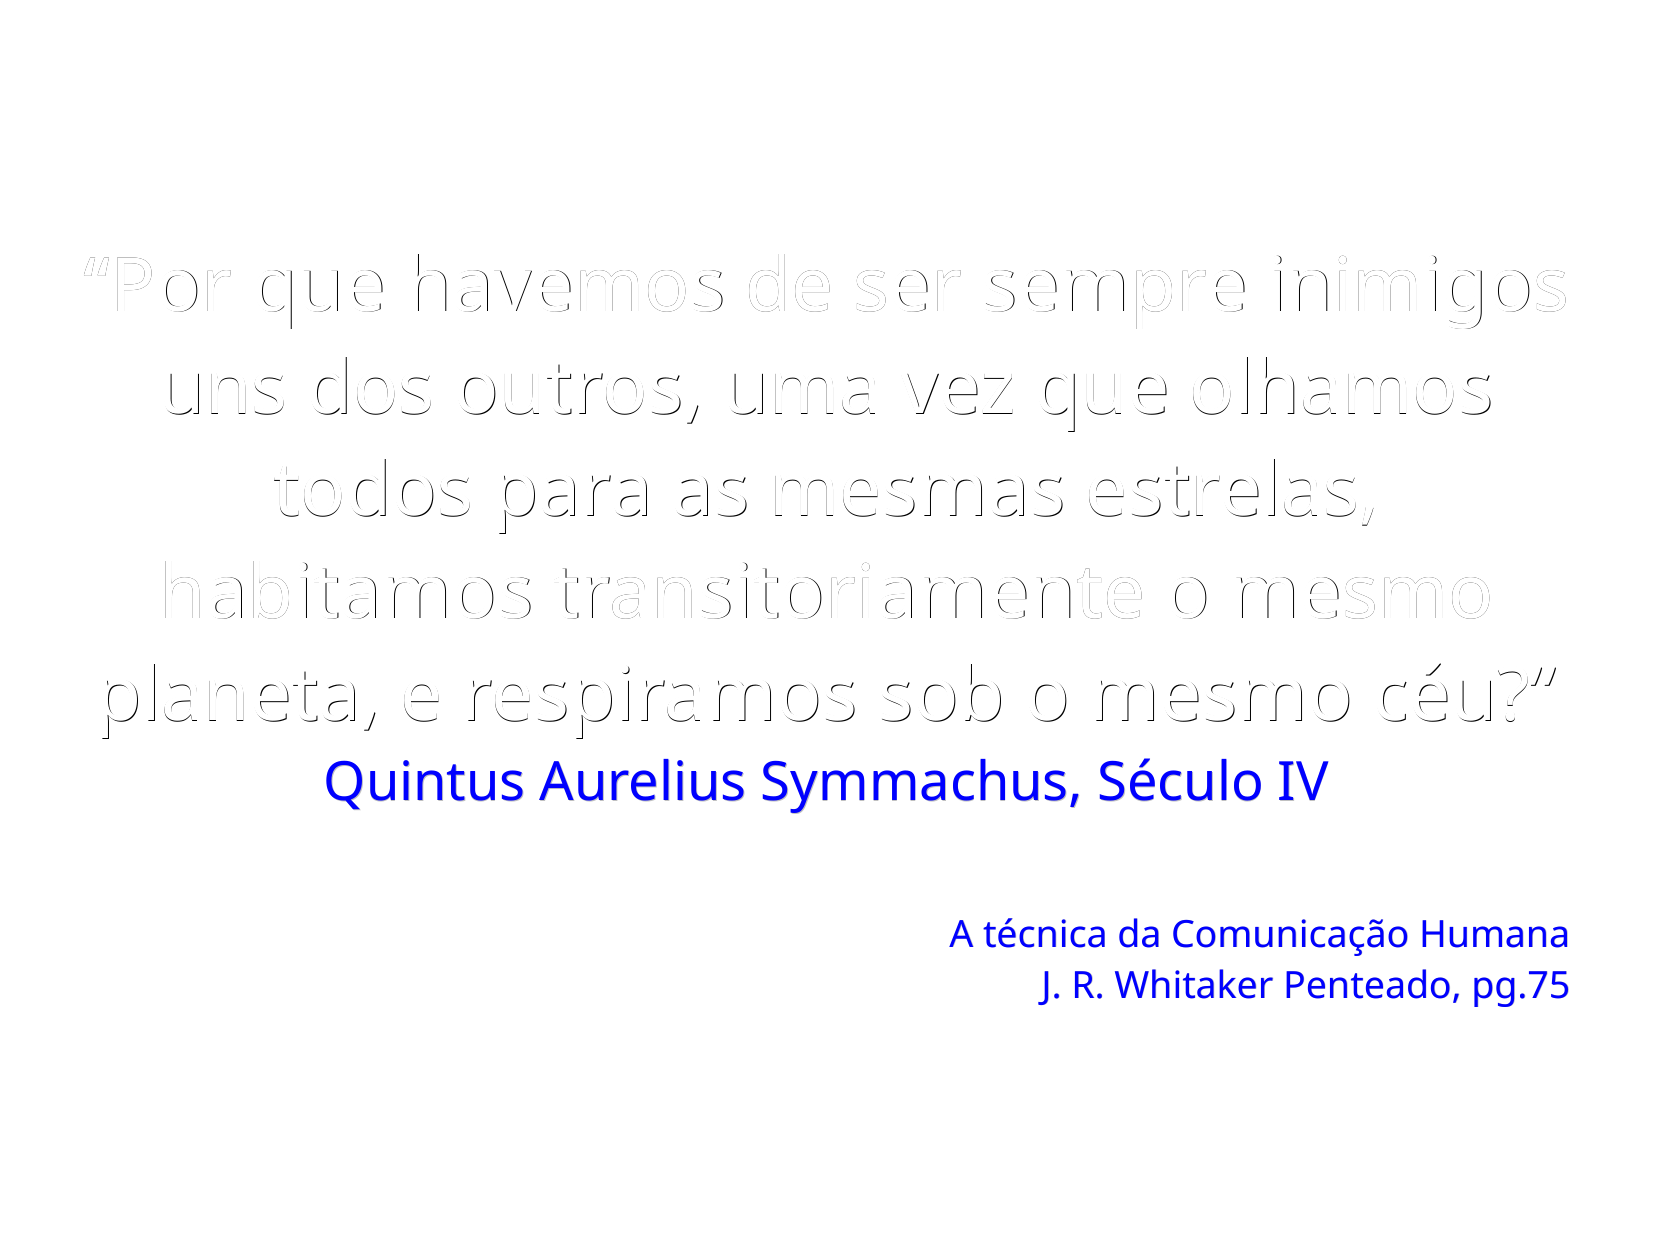

“Por que havemos de ser sempre inimigos uns dos outros, uma vez que olhamos todos para as mesmas estrelas, habitamos transitoriamente o mesmo planeta, e respiramos sob o mesmo céu?”
Quintus Aurelius Symmachus, Século IV
A técnica da Comunicação Humana
J. R. Whitaker Penteado, pg.75